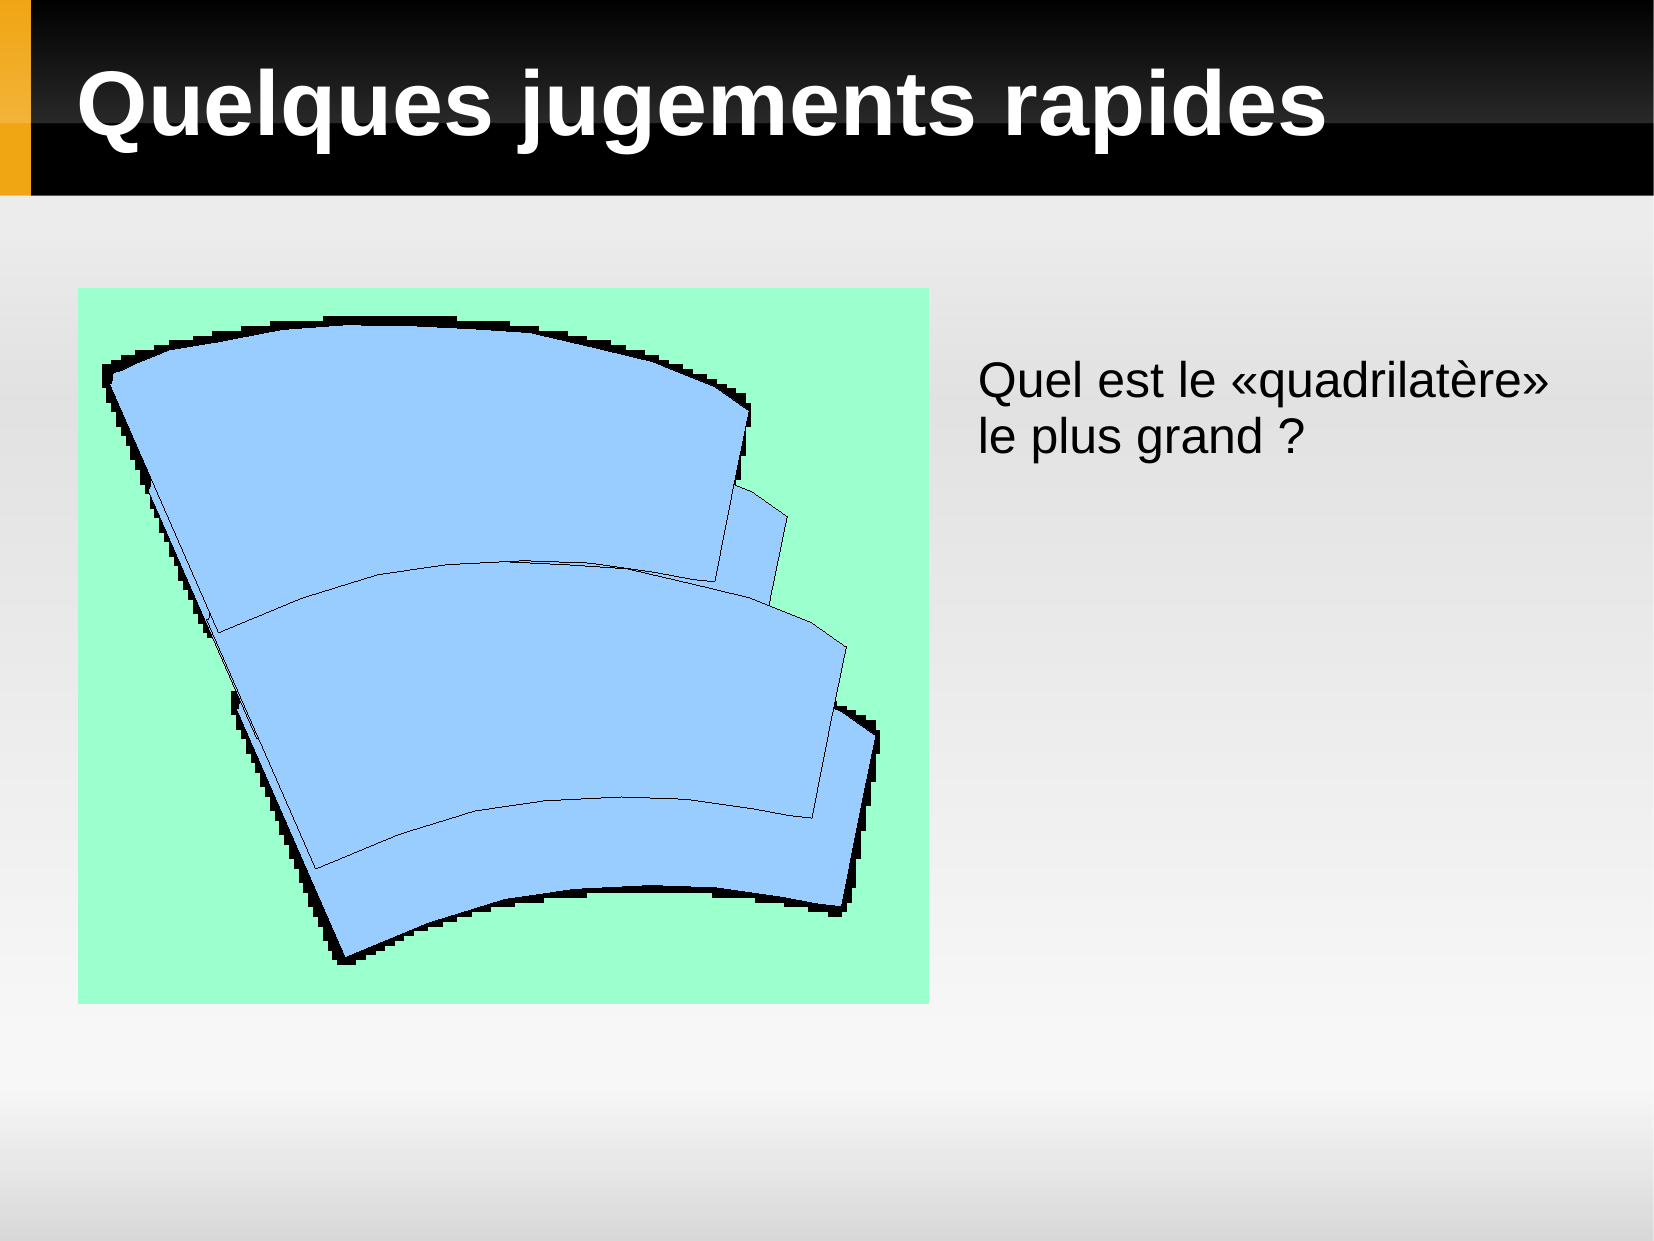

# Quelques jugements rapides
Quel est le «quadrilatère»
le plus grand ?